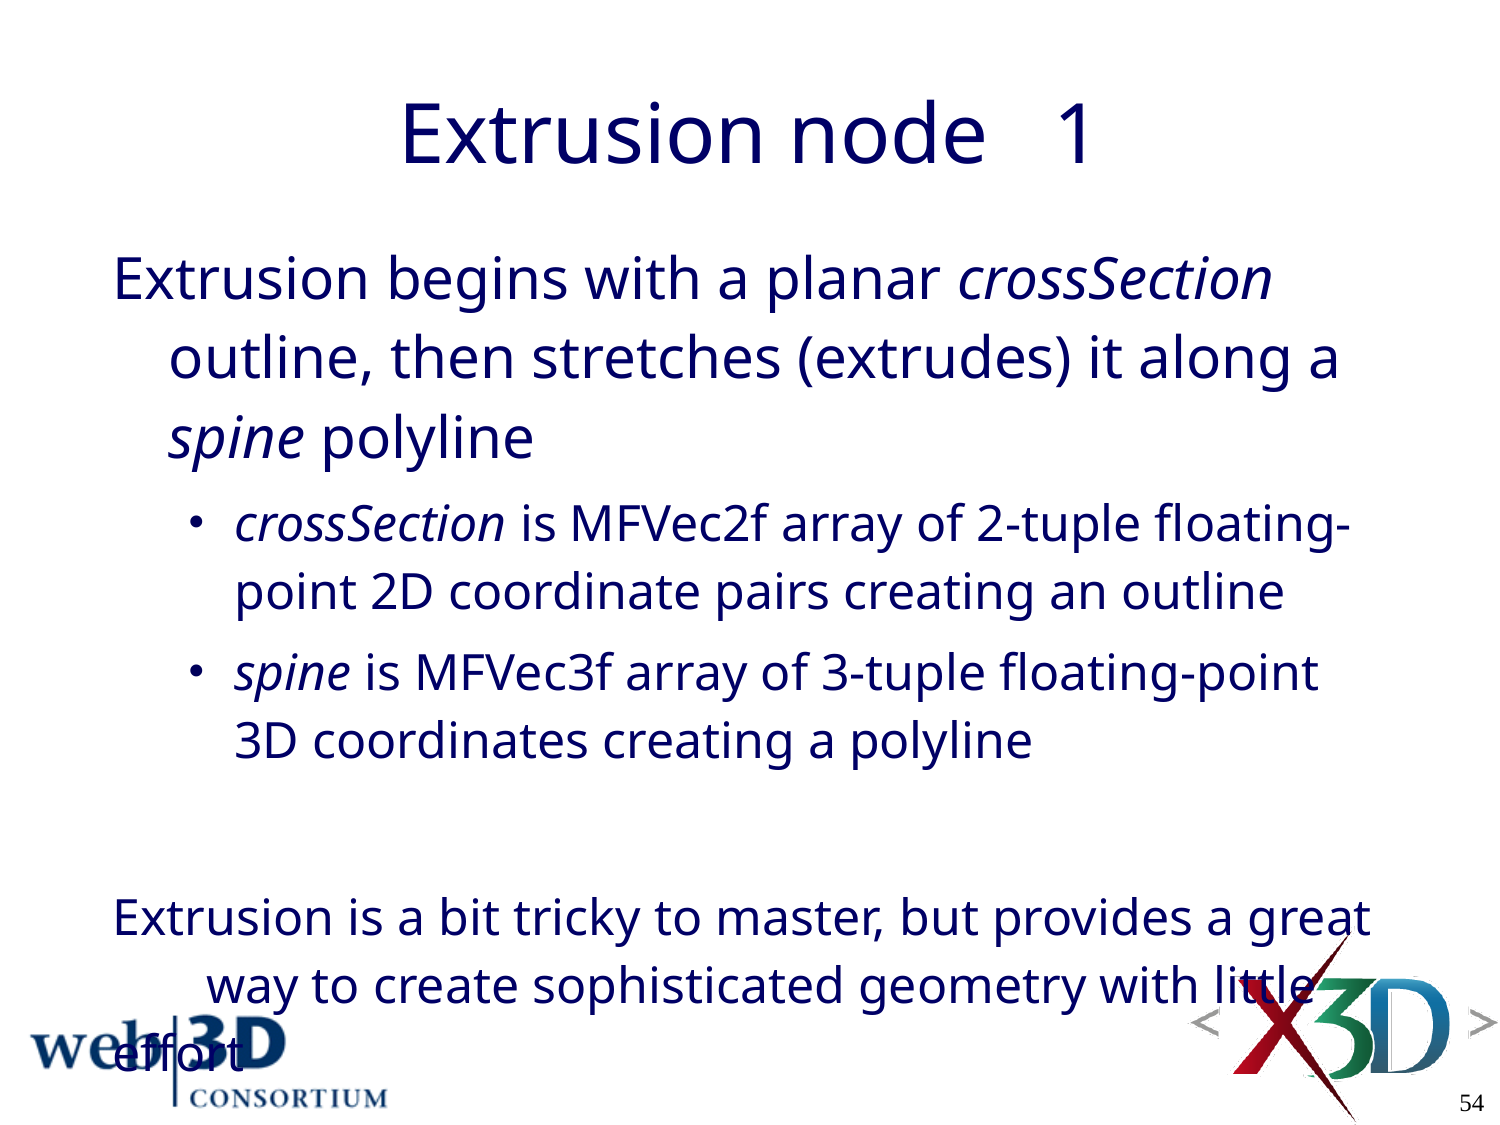

# Extrusion node 1
Extrusion begins with a planar crossSection outline, then stretches (extrudes) it along a spine polyline
crossSection is MFVec2f array of 2-tuple floating-point 2D coordinate pairs creating an outline
spine is MFVec3f array of 3-tuple floating-point 3D coordinates creating a polyline
Extrusion is a bit tricky to master, but provides a great 	way to create sophisticated geometry with little effort